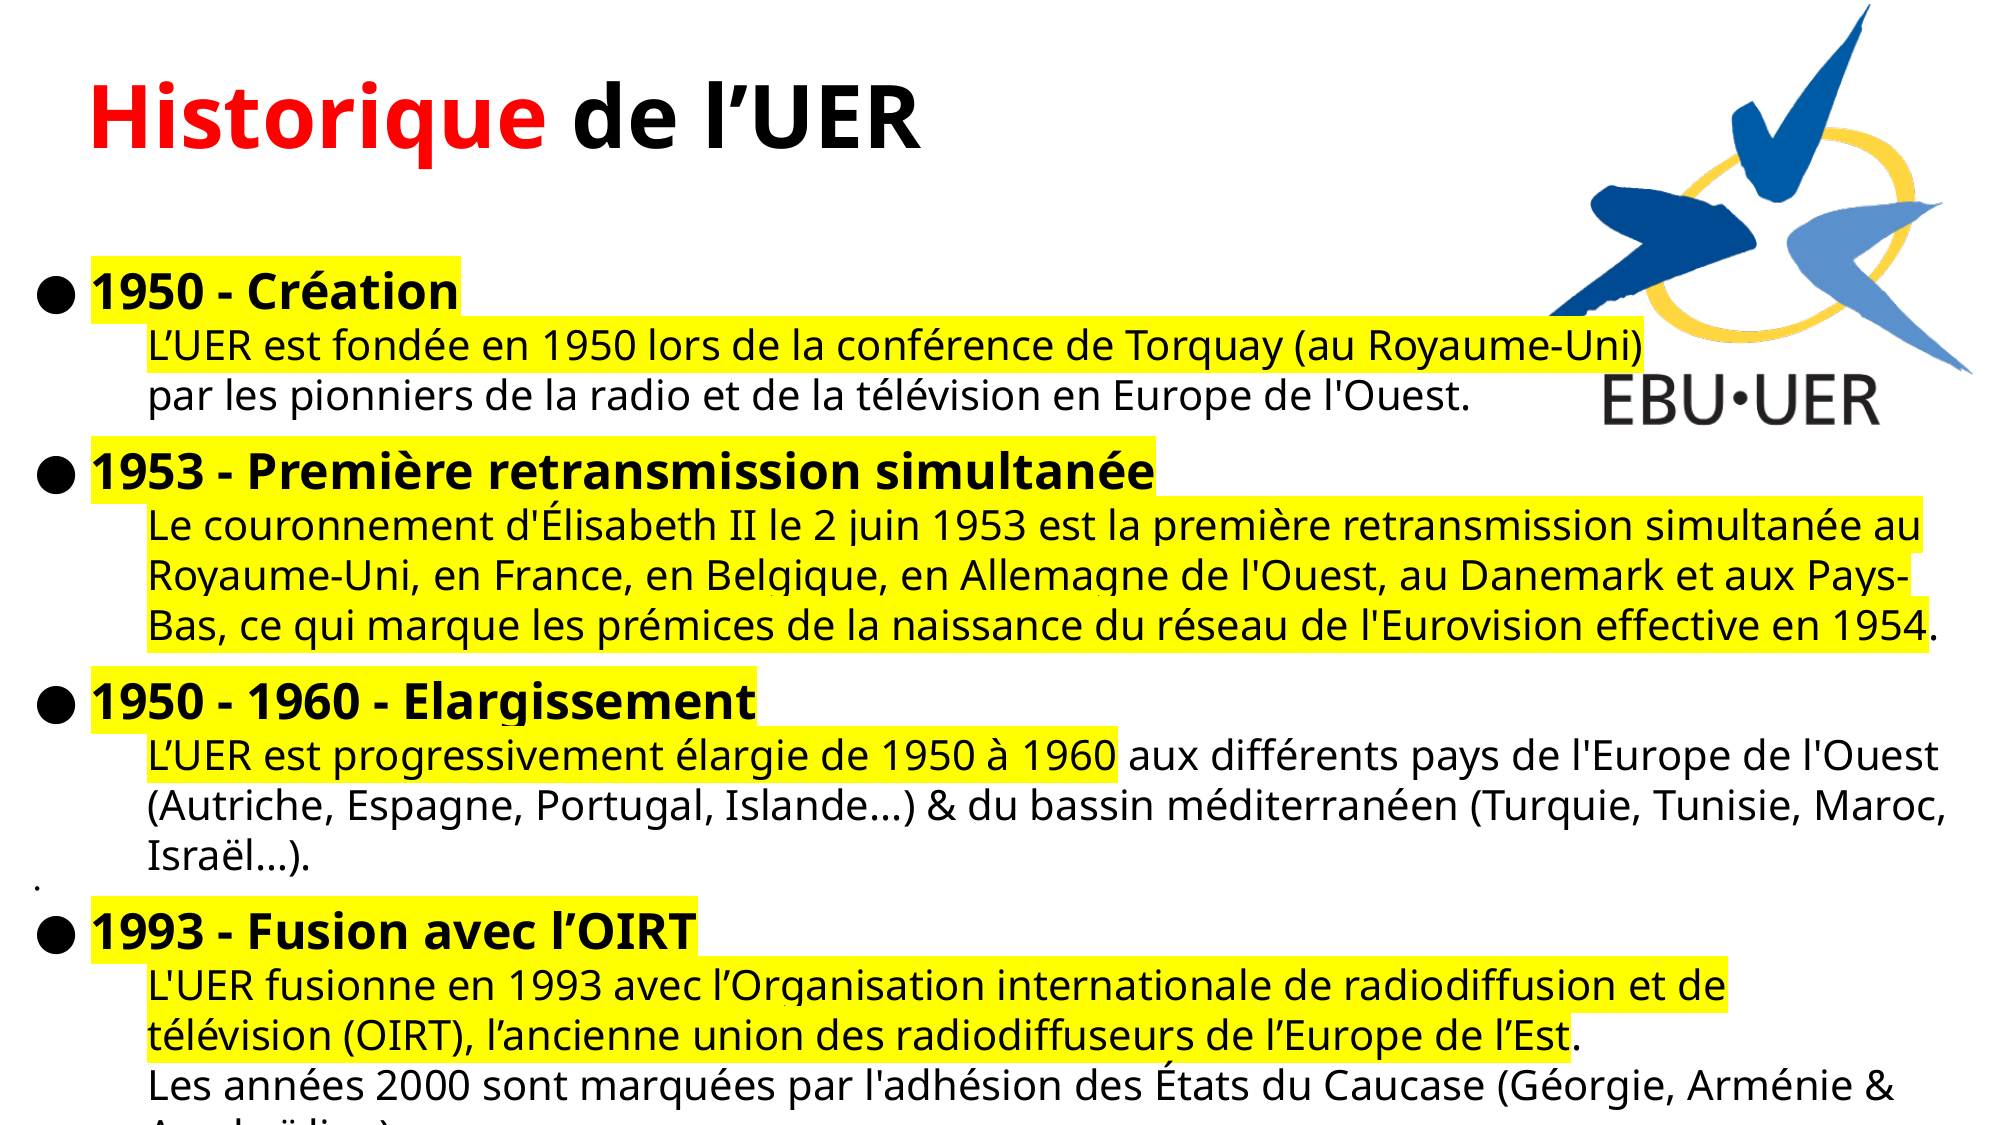

# Historique de l’UER
1950 - Création
L’UER est fondée en 1950 lors de la conférence de Torquay (au Royaume-Uni)
par les pionniers de la radio et de la télévision en Europe de l'Ouest.
1953 - Première retransmission simultanée
Le couronnement d'Élisabeth II le 2 juin 1953 est la première retransmission simultanée au Royaume-Uni, en France, en Belgique, en Allemagne de l'Ouest, au Danemark et aux Pays-Bas, ce qui marque les prémices de la naissance du réseau de l'Eurovision effective en 1954.
1950 - 1960 - Elargissement
L’UER est progressivement élargie de 1950 à 1960 aux différents pays de l'Europe de l'Ouest (Autriche, Espagne, Portugal, Islande...) & du bassin méditerranéen (Turquie, Tunisie, Maroc, Israël…).
1993 - Fusion avec l’OIRT
L'UER fusionne en 1993 avec l’Organisation internationale de radiodiffusion et de télévision (OIRT), l’ancienne union des radiodiffuseurs de l’Europe de l’Est.
Les années 2000 sont marquées par l'adhésion des États du Caucase (Géorgie, Arménie & Azerbaïdjan).